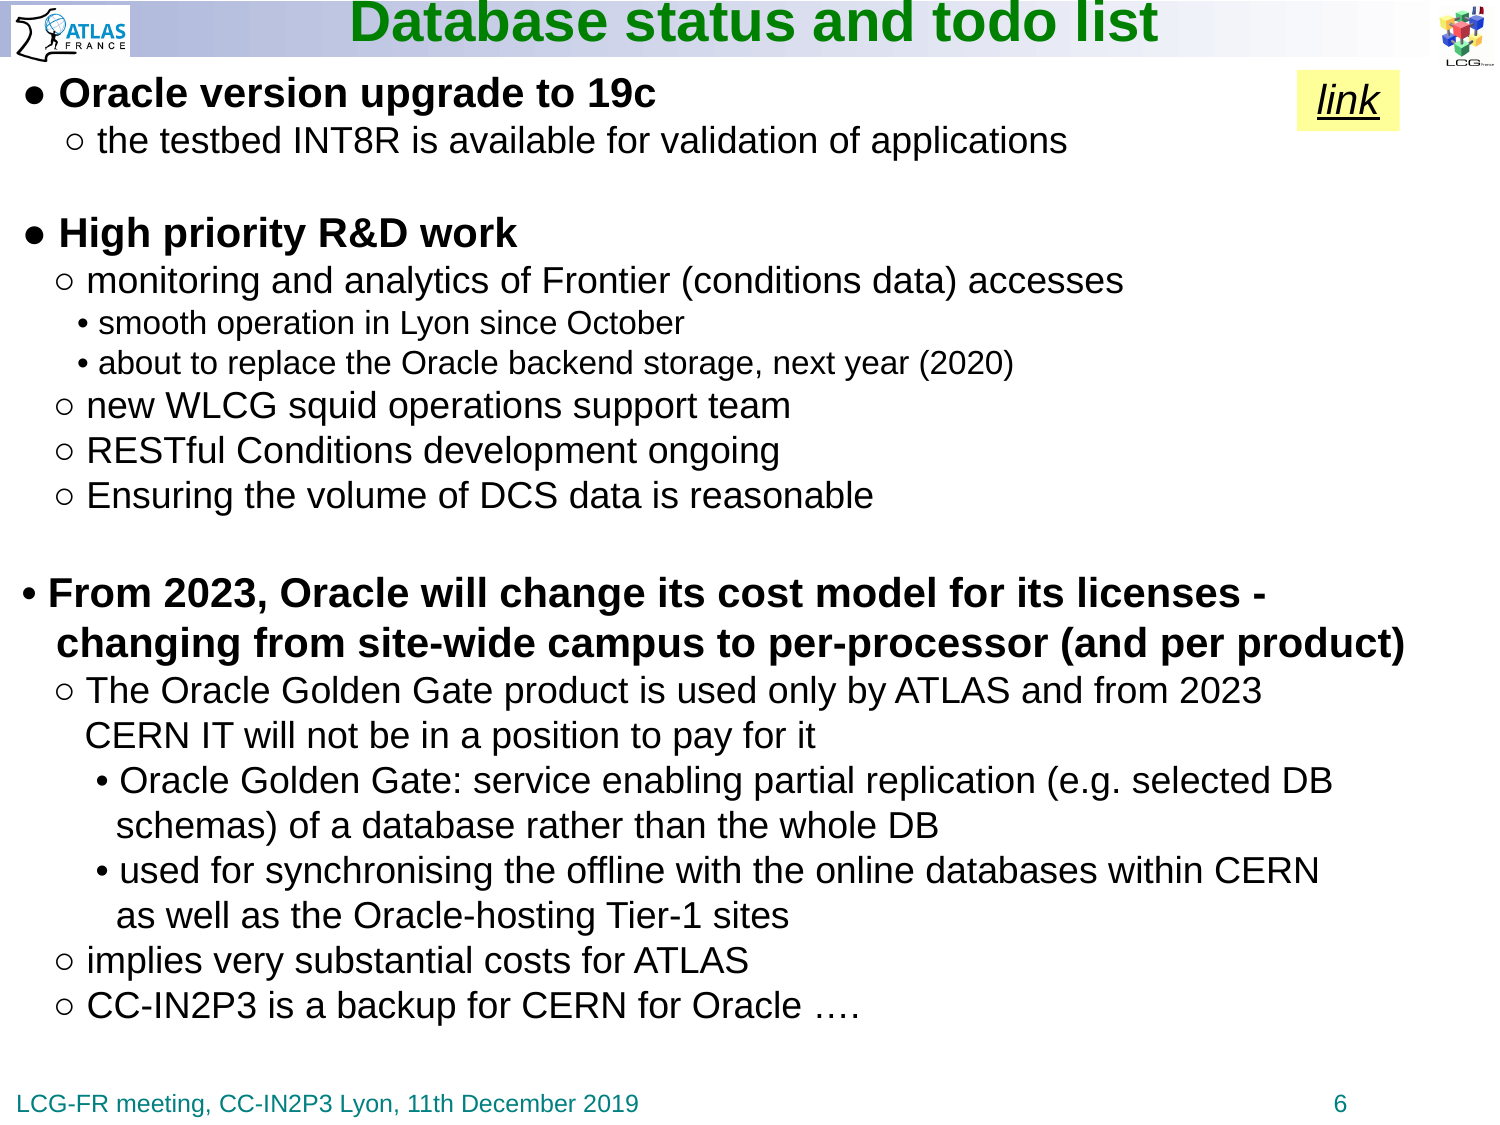

Database status and todo list
● Oracle version upgrade to 19c
 ○ the testbed INT8R is available for validation of applications
● High priority R&D work
 ○ monitoring and analytics of Frontier (conditions data) accesses
 • smooth operation in Lyon since October
 • about to replace the Oracle backend storage, next year (2020)
 ○ new WLCG squid operations support team
 ○ RESTful Conditions development ongoing
 ○ Ensuring the volume of DCS data is reasonable
• From 2023, Oracle will change its cost model for its licenses -
 changing from site-wide campus to per-processor (and per product)
 ○ The Oracle Golden Gate product is used only by ATLAS and from 2023
 CERN IT will not be in a position to pay for it
	• Oracle Golden Gate: service enabling partial replication (e.g. selected DB
 schemas) of a database rather than the whole DB
	• used for synchronising the offline with the online databases within CERN
 as well as the Oracle-hosting Tier-1 sites
 ○ implies very substantial costs for ATLAS
 ○ CC-IN2P3 is a backup for CERN for Oracle ….
link